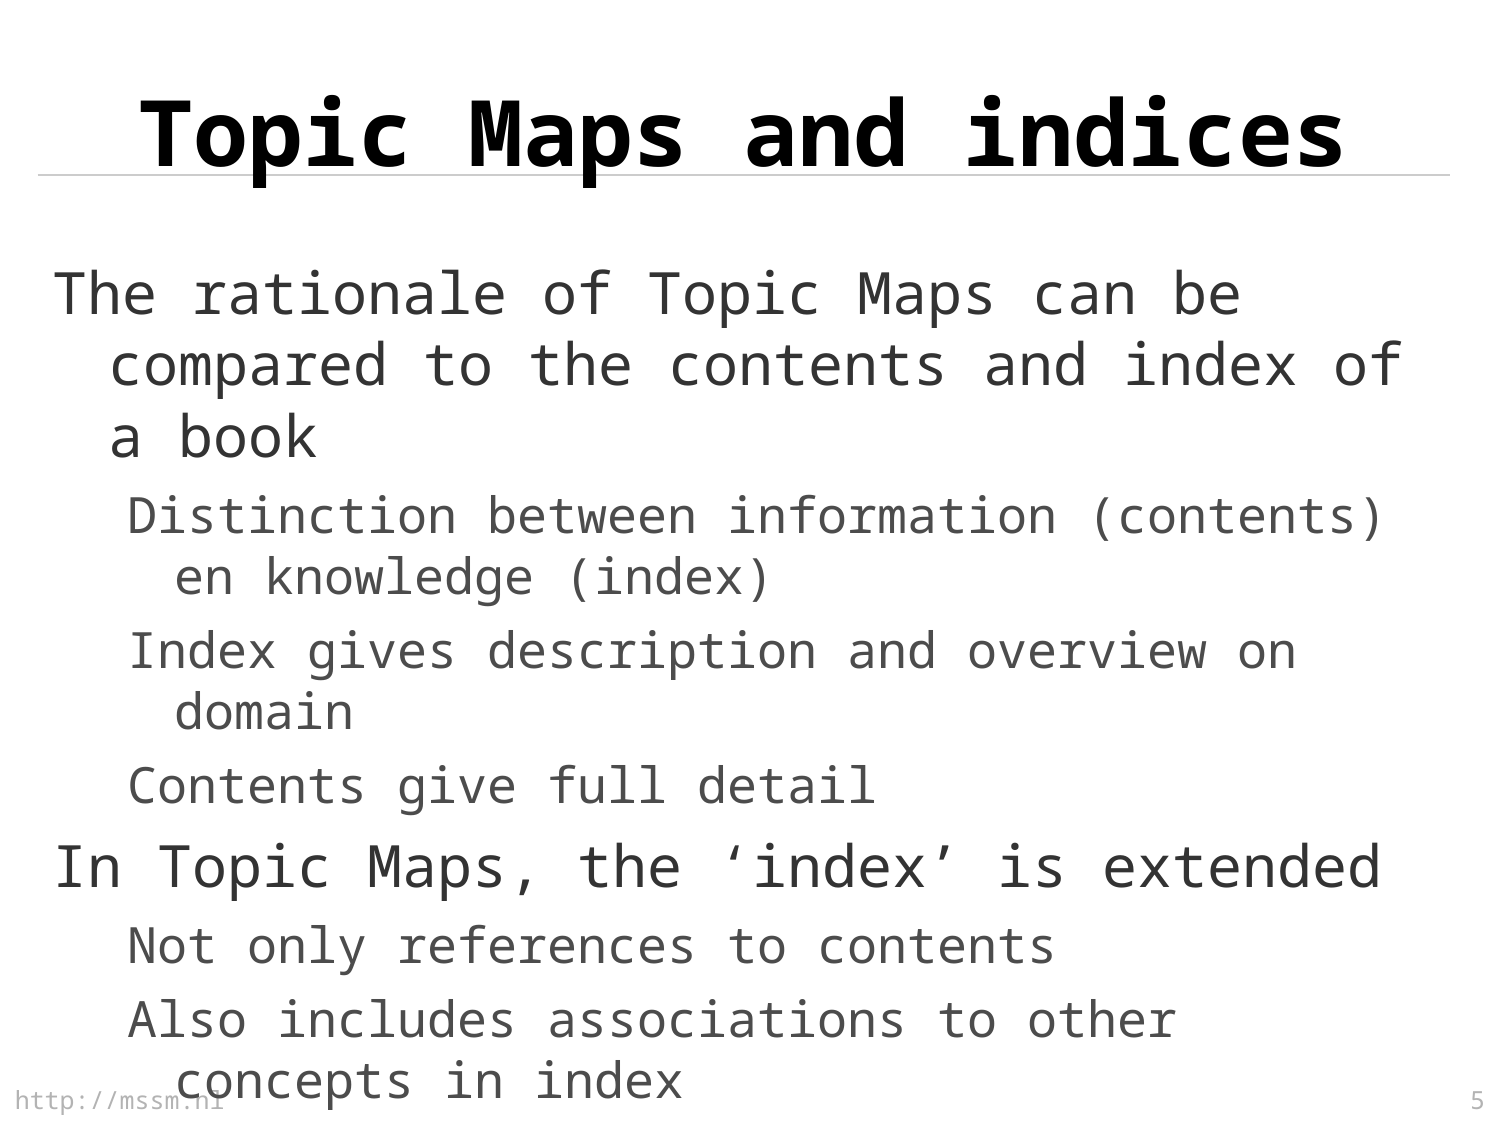

# Topic Maps and indices
The rationale of Topic Maps can be compared to the contents and index of a book
Distinction between information (contents) en knowledge (index)
Index gives description and overview on domain
Contents give full detail
In Topic Maps, the ‘index’ is extended
Not only references to contents
Also includes associations to other concepts in index
Topic map represents a complete domain
Advanced way of adding metadata
Information is stored/accessed subject based
http://mssm.nl
5